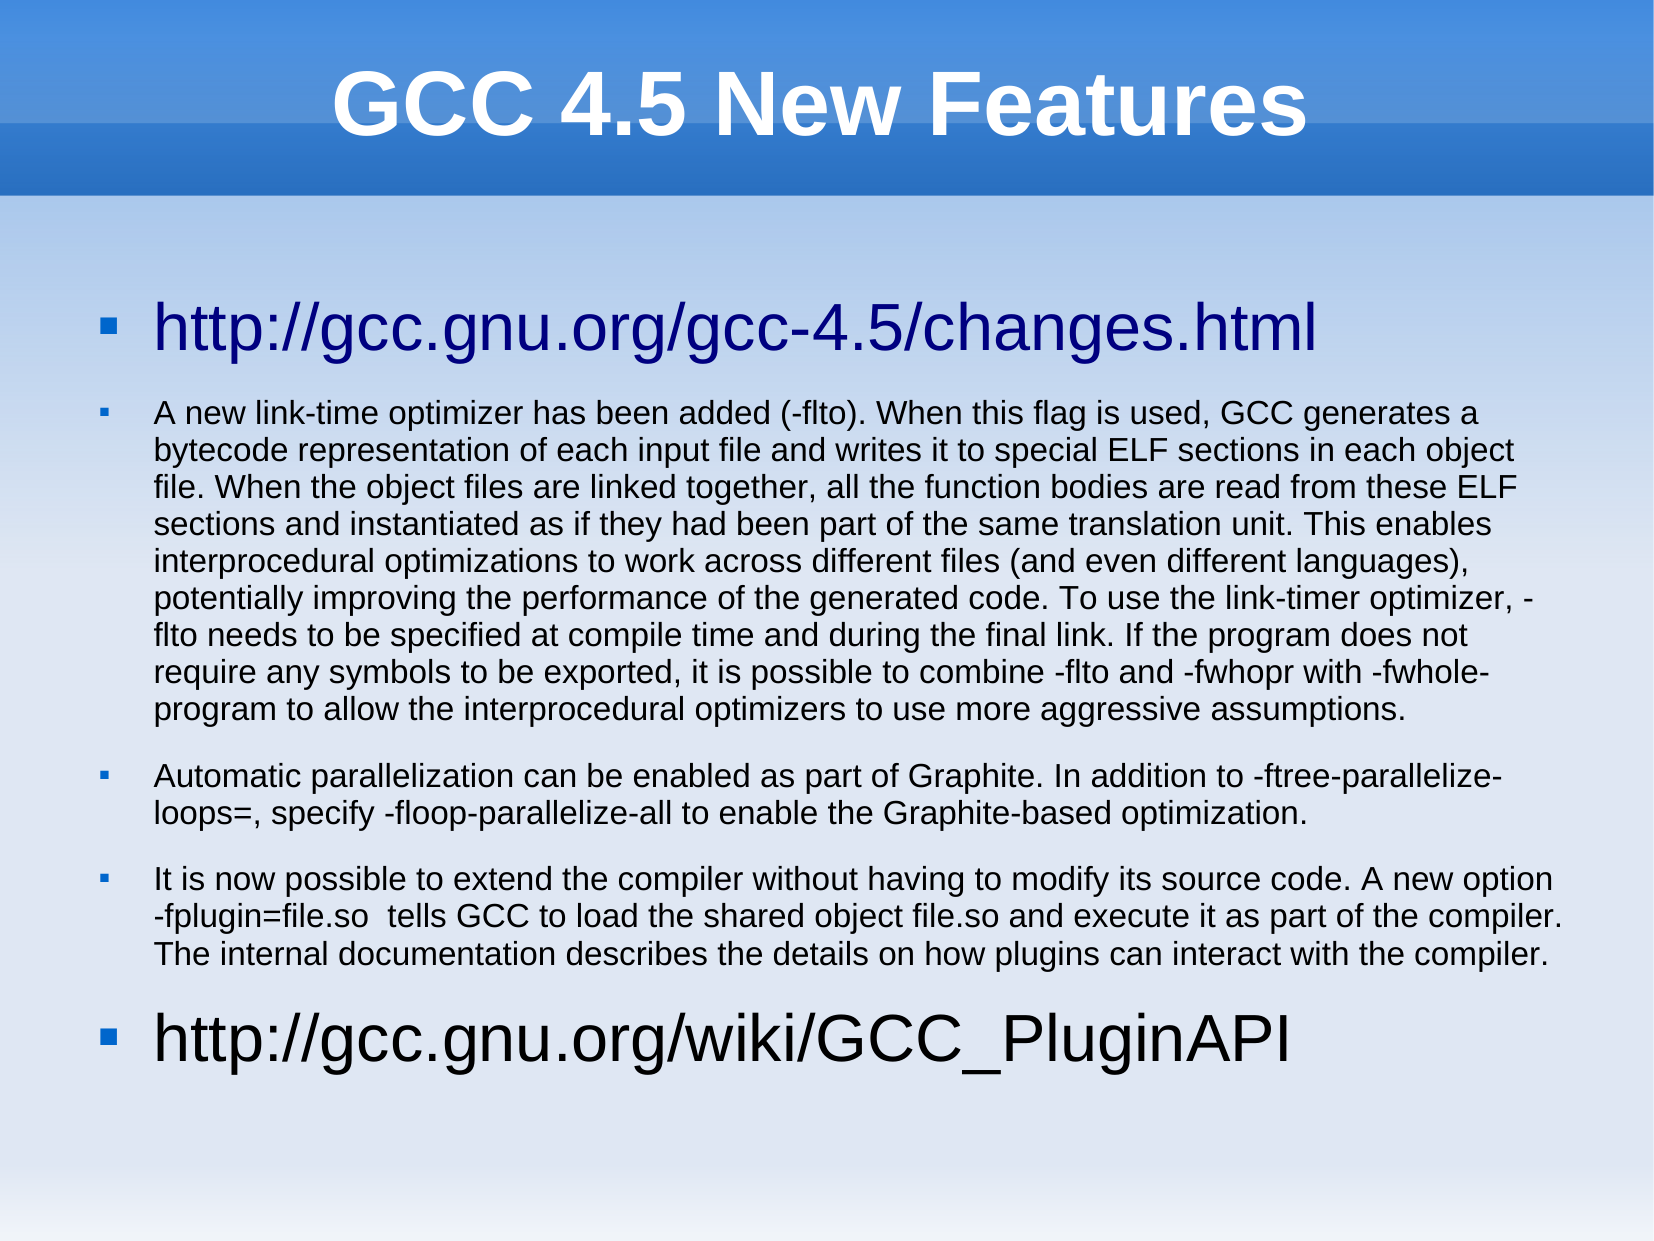

# GCC 4.5 New Features
http://gcc.gnu.org/gcc-4.5/changes.html
A new link-time optimizer has been added (-flto). When this flag is used, GCC generates a bytecode representation of each input file and writes it to special ELF sections in each object file. When the object files are linked together, all the function bodies are read from these ELF sections and instantiated as if they had been part of the same translation unit. This enables interprocedural optimizations to work across different files (and even different languages), potentially improving the performance of the generated code. To use the link-timer optimizer, -flto needs to be specified at compile time and during the final link. If the program does not require any symbols to be exported, it is possible to combine -flto and -fwhopr with -fwhole-program to allow the interprocedural optimizers to use more aggressive assumptions.
Automatic parallelization can be enabled as part of Graphite. In addition to -ftree-parallelize-loops=, specify -floop-parallelize-all to enable the Graphite-based optimization.
It is now possible to extend the compiler without having to modify its source code. A new option -fplugin=file.so tells GCC to load the shared object file.so and execute it as part of the compiler. The internal documentation describes the details on how plugins can interact with the compiler.
http://gcc.gnu.org/wiki/GCC_PluginAPI